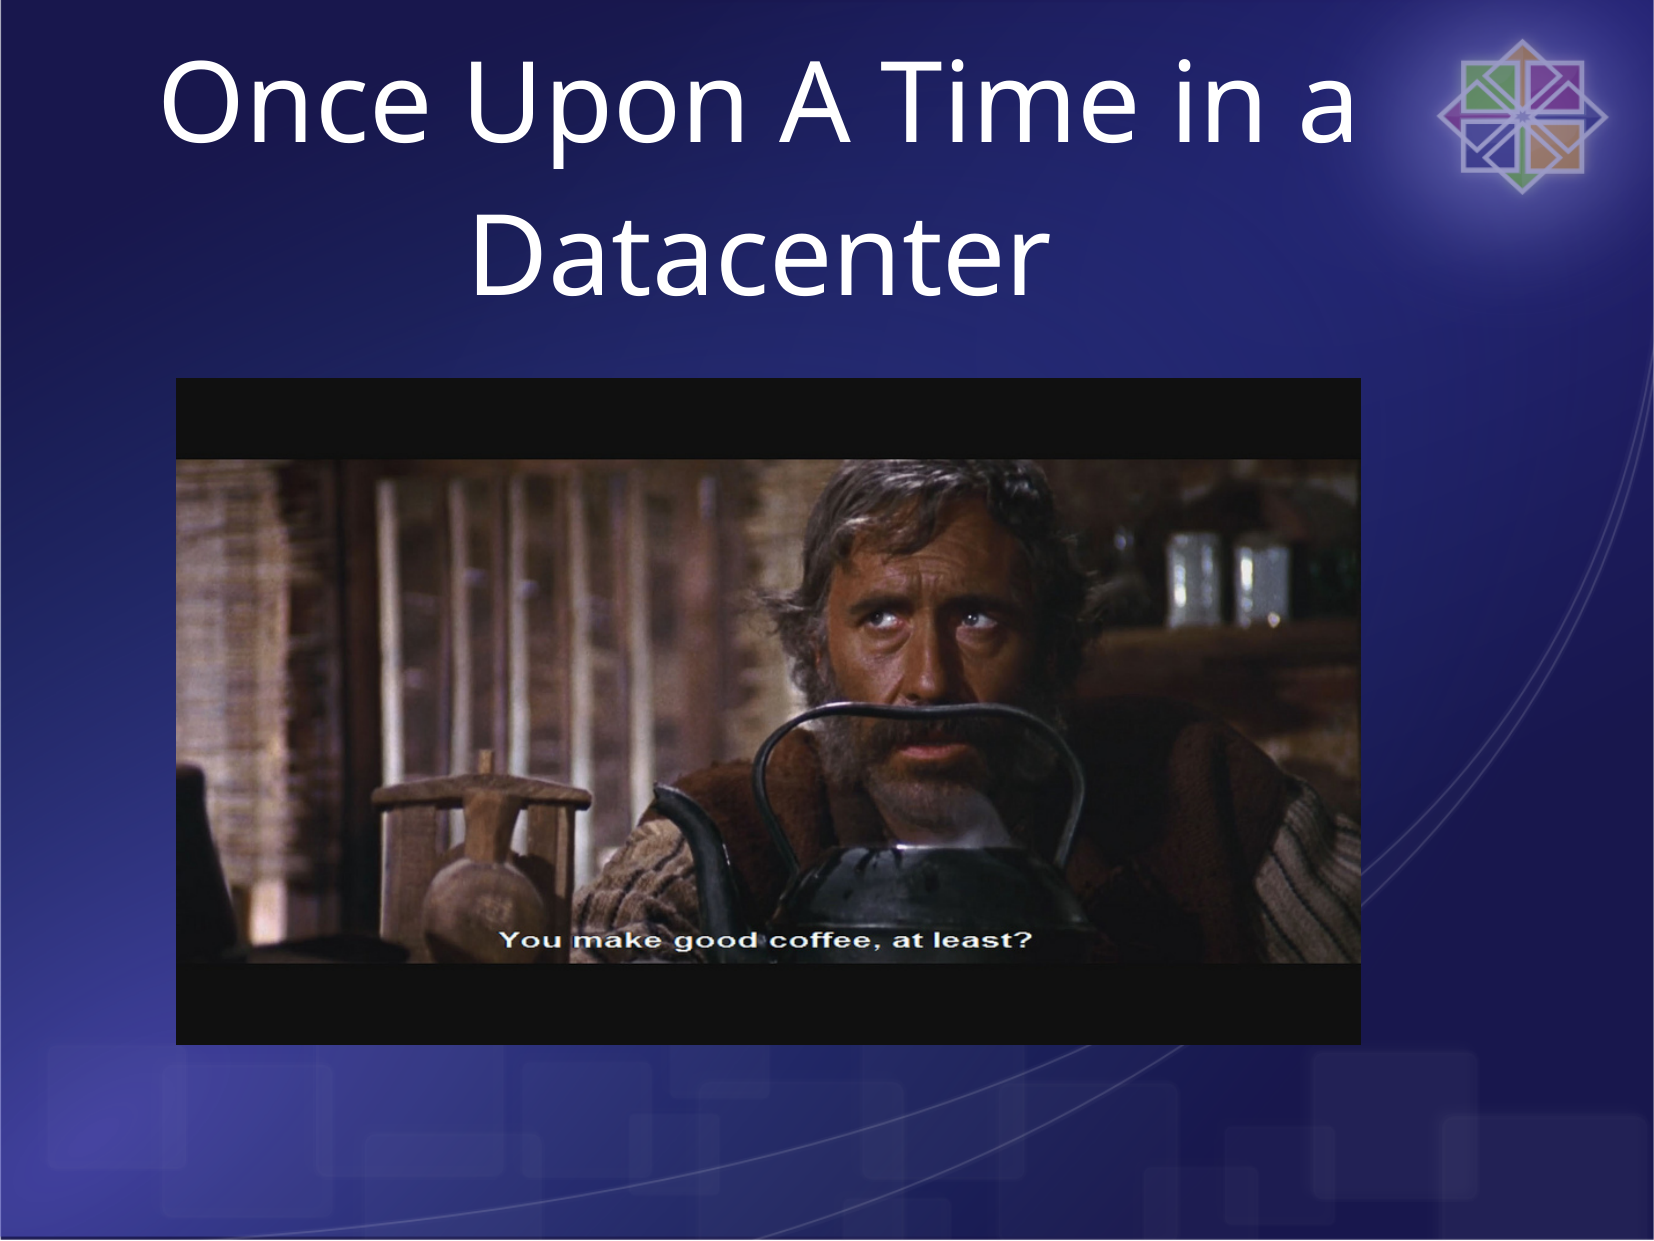

# Once Upon A Time in a Datacenter